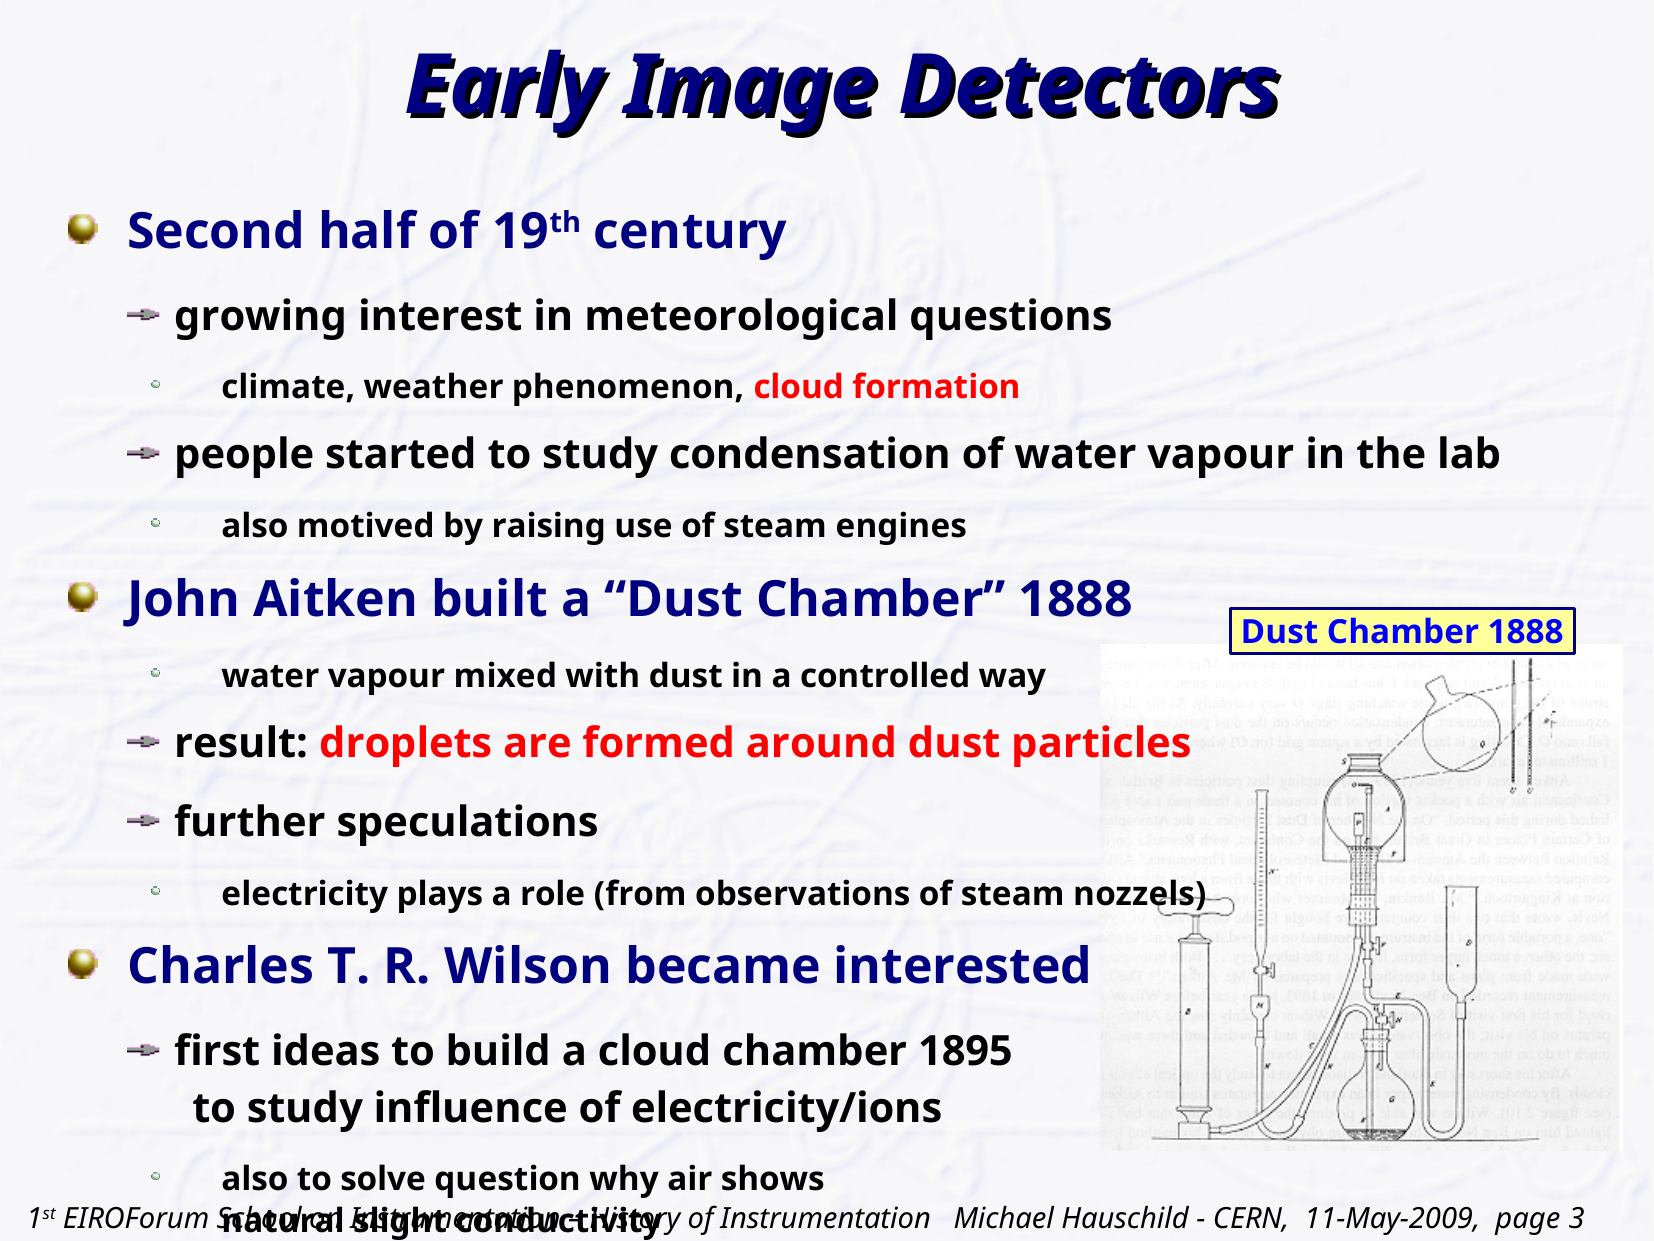

# Early Image Detectors
Second half of 19th century
growing interest in meteorological questions
climate, weather phenomenon, cloud formation
people started to study condensation of water vapour in the lab
also motived by raising use of steam engines
John Aitken built a “Dust Chamber” 1888
water vapour mixed with dust in a controlled way
result: droplets are formed around dust particles
further speculations
electricity plays a role (from observations of steam nozzels)
Charles T. R. Wilson became interested
first ideas to build a cloud chamber 1895									to study influence of electricity/ions
also to solve question why air shows 										natural slight conductivity
 Dust Chamber 1888